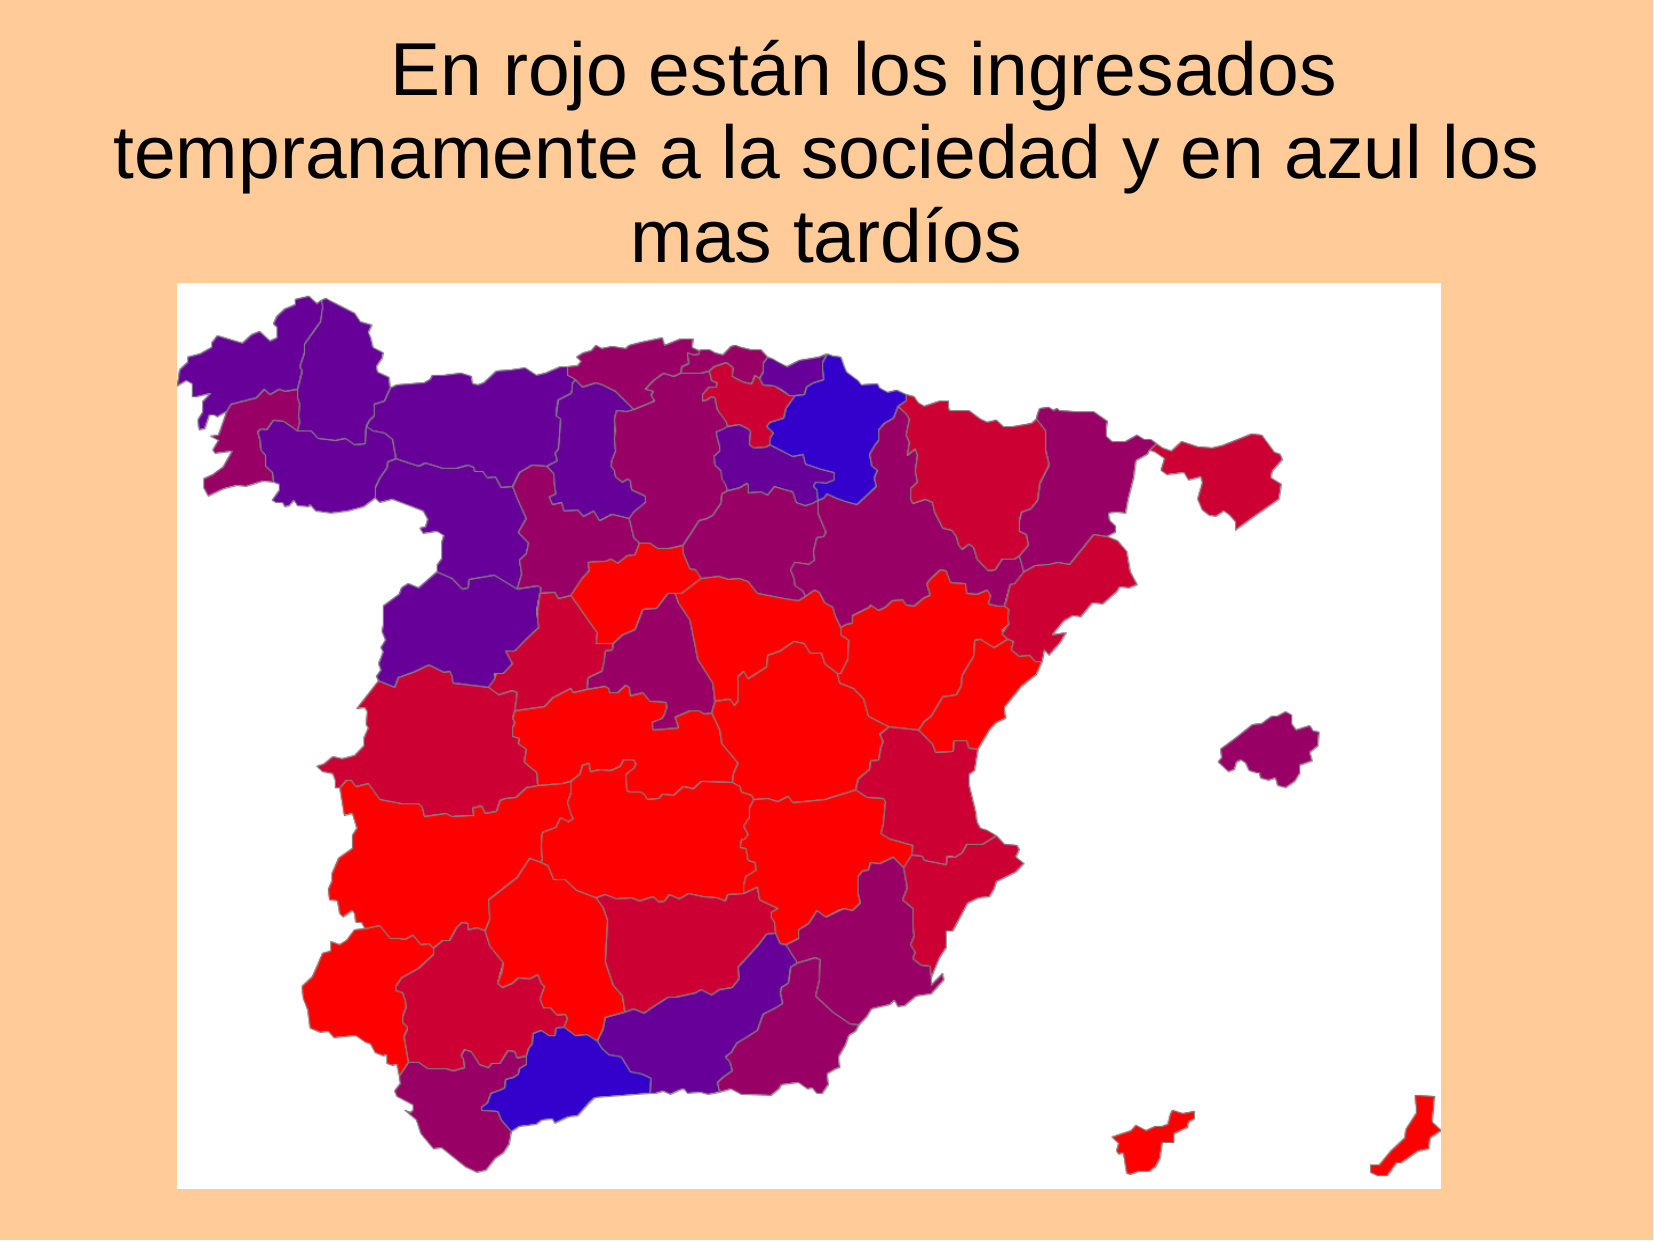

# En rojo están los ingresados tempranamente a la sociedad y en azul los mas tardíos